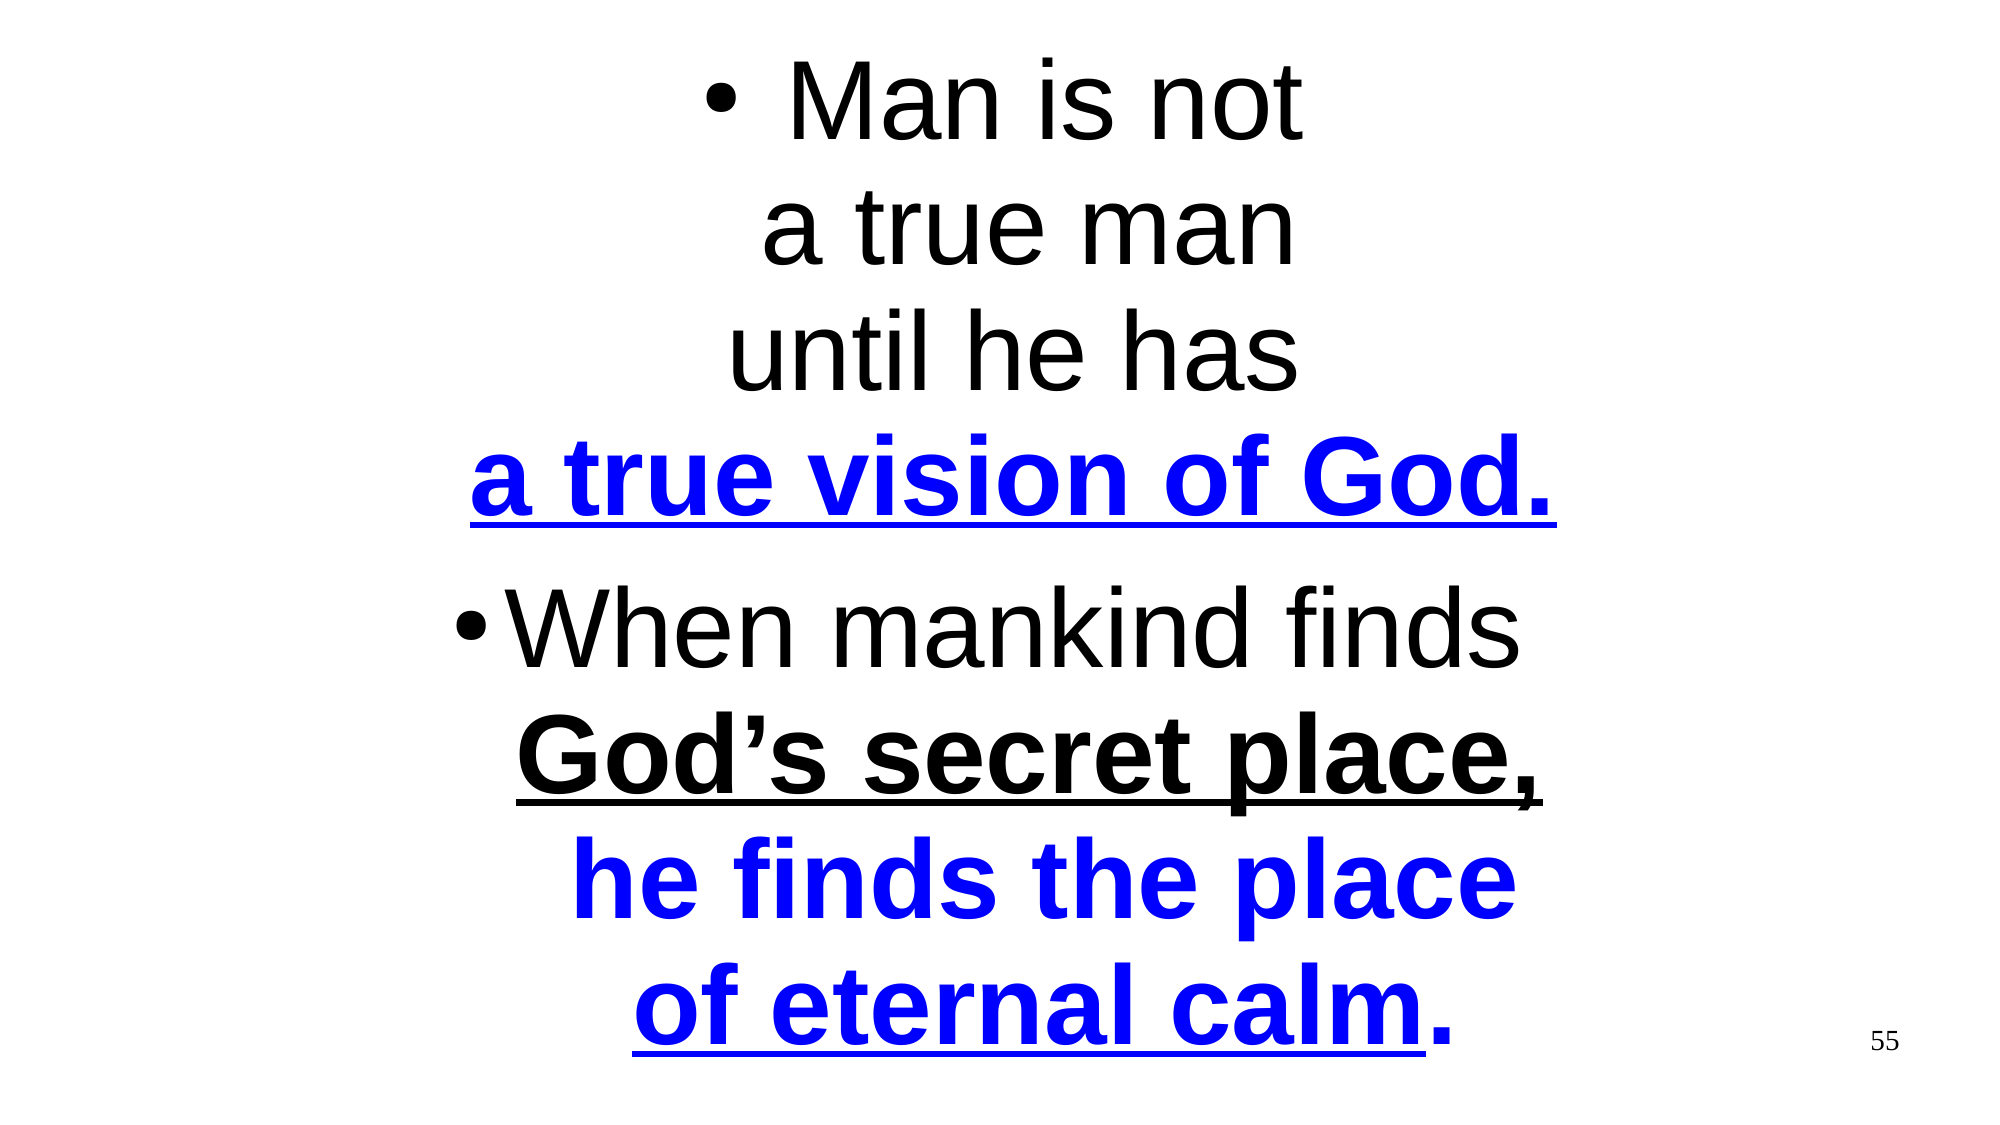

# Man is not a true man until he has a true vision of God.
When mankind finds
God’s secret place,
 he finds the place
 of eternal calm.
55